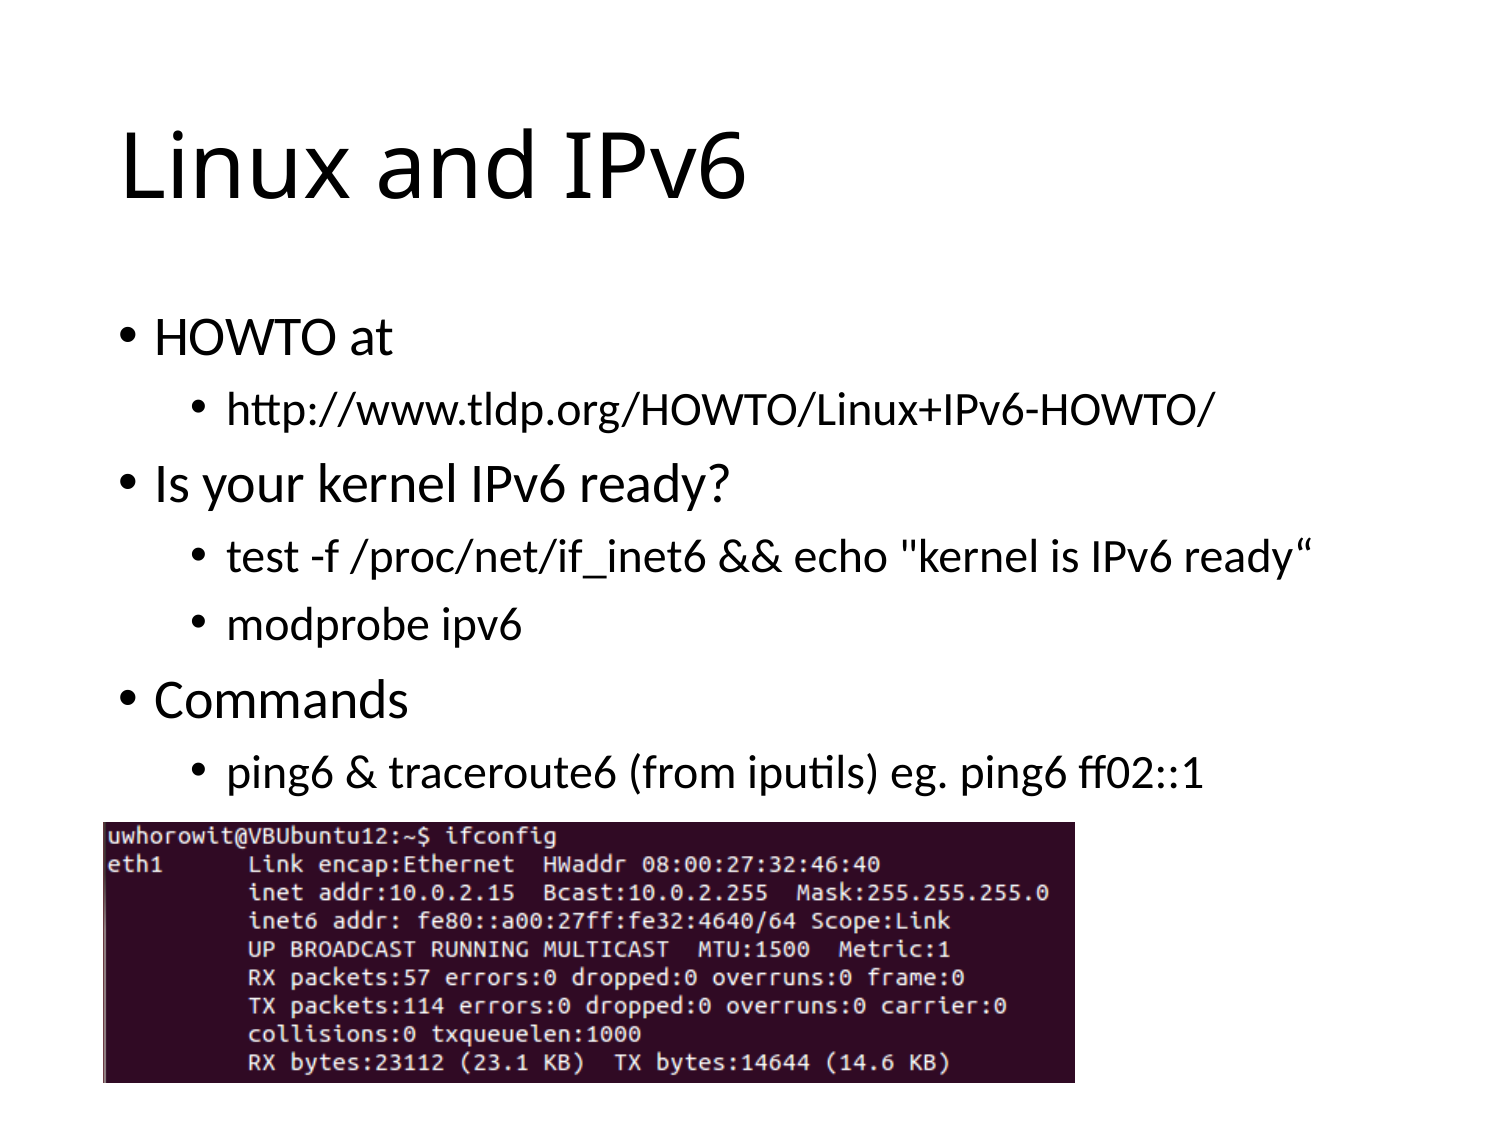

# Linux and IPv6
HOWTO at
http://www.tldp.org/HOWTO/Linux+IPv6-HOWTO/
Is your kernel IPv6 ready?
test -f /proc/net/if_inet6 && echo "kernel is IPv6 ready“
modprobe ipv6
Commands
ping6 & traceroute6 (from iputils) eg. ping6 ff02::1